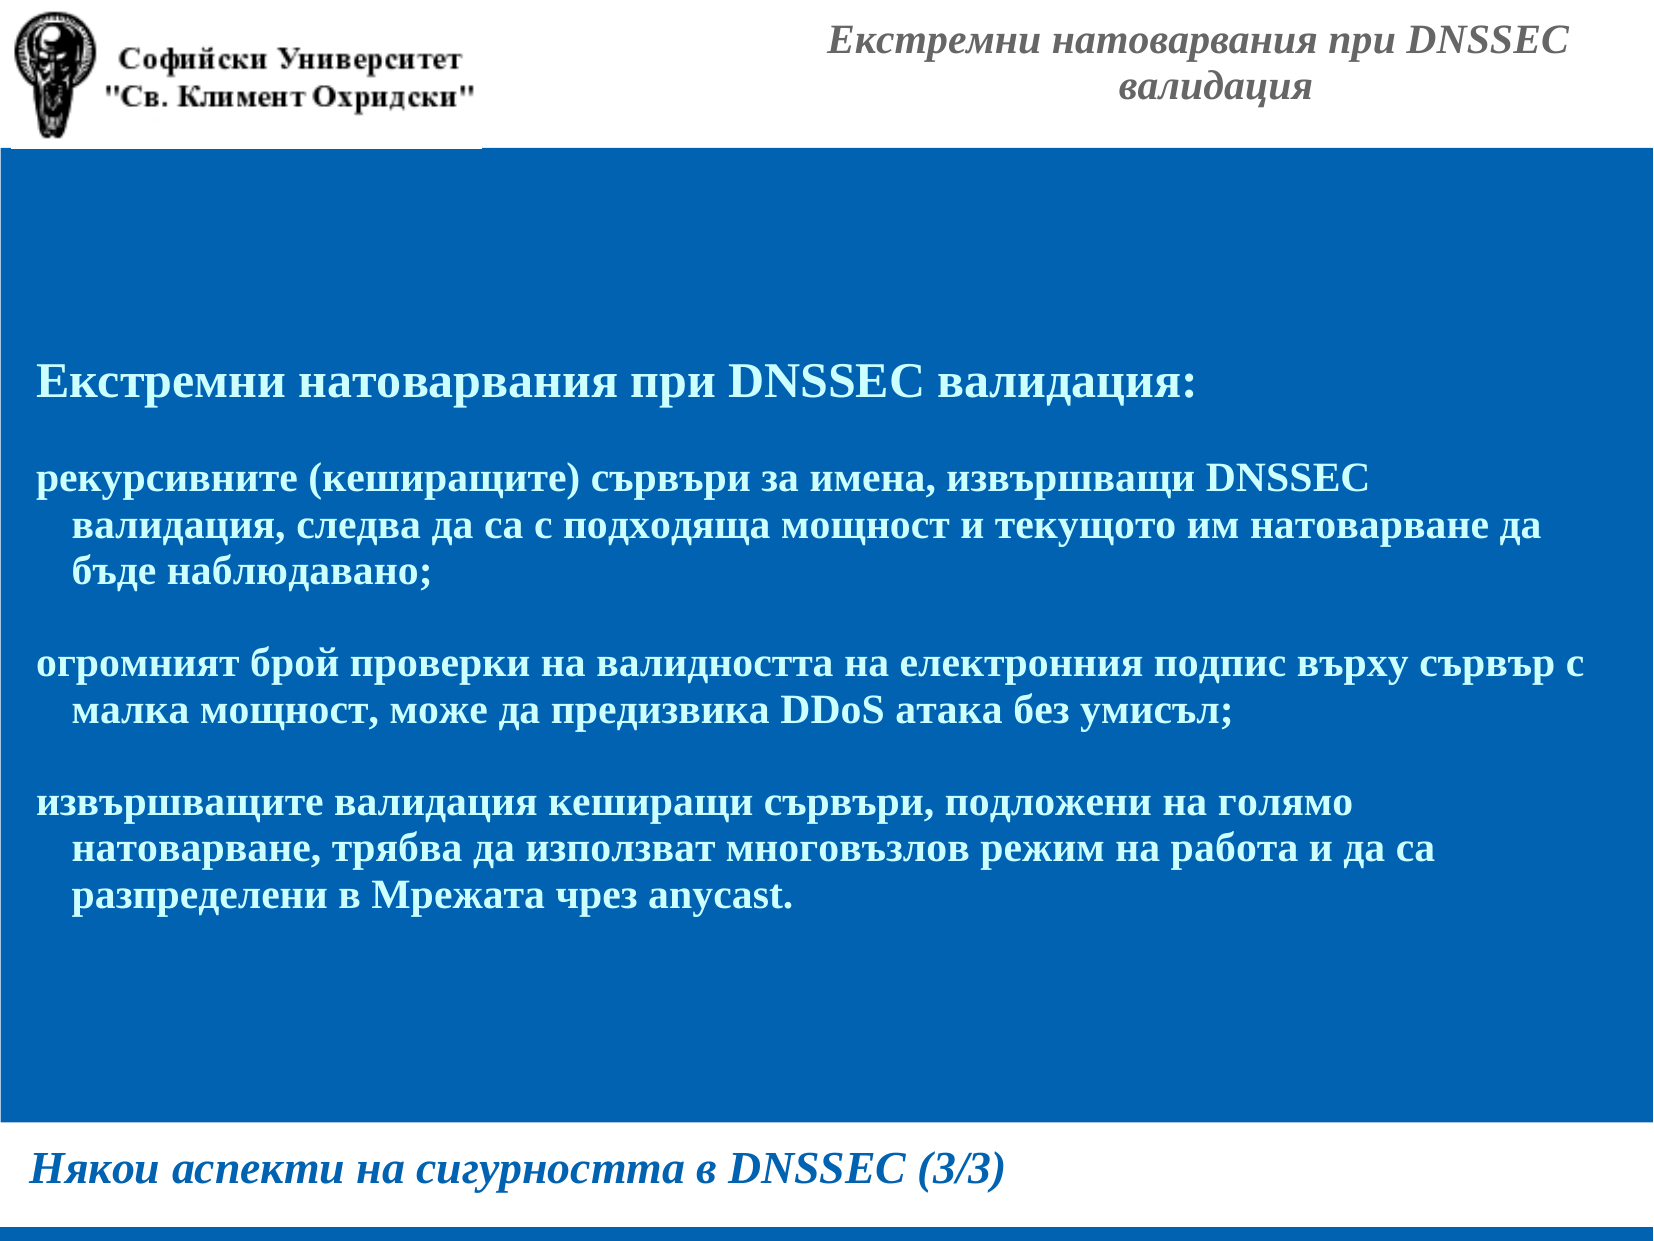

# Екстремни натоварвания при DNSSEC валидация
Екстремни натоварвания при DNSSEC валидация:
рекурсивните (кеширащите) сървъри за имена, извършващи DNSSEC валидация, следва да са с подходяща мощност и текущото им натоварване да бъде наблюдавано;
огромният брой проверки на валидността на електронния подпис върху сървър с малка мощност, може да предизвика DDoS атака без умисъл;
извършващите валидация кеширащи сървъри, подложени на голямо натоварване, трябва да използват многовъзлов режим на работа и да са разпределени в Мрежата чрез anycast.
Някои аспекти на сигурността в DNSSEC (3/3)